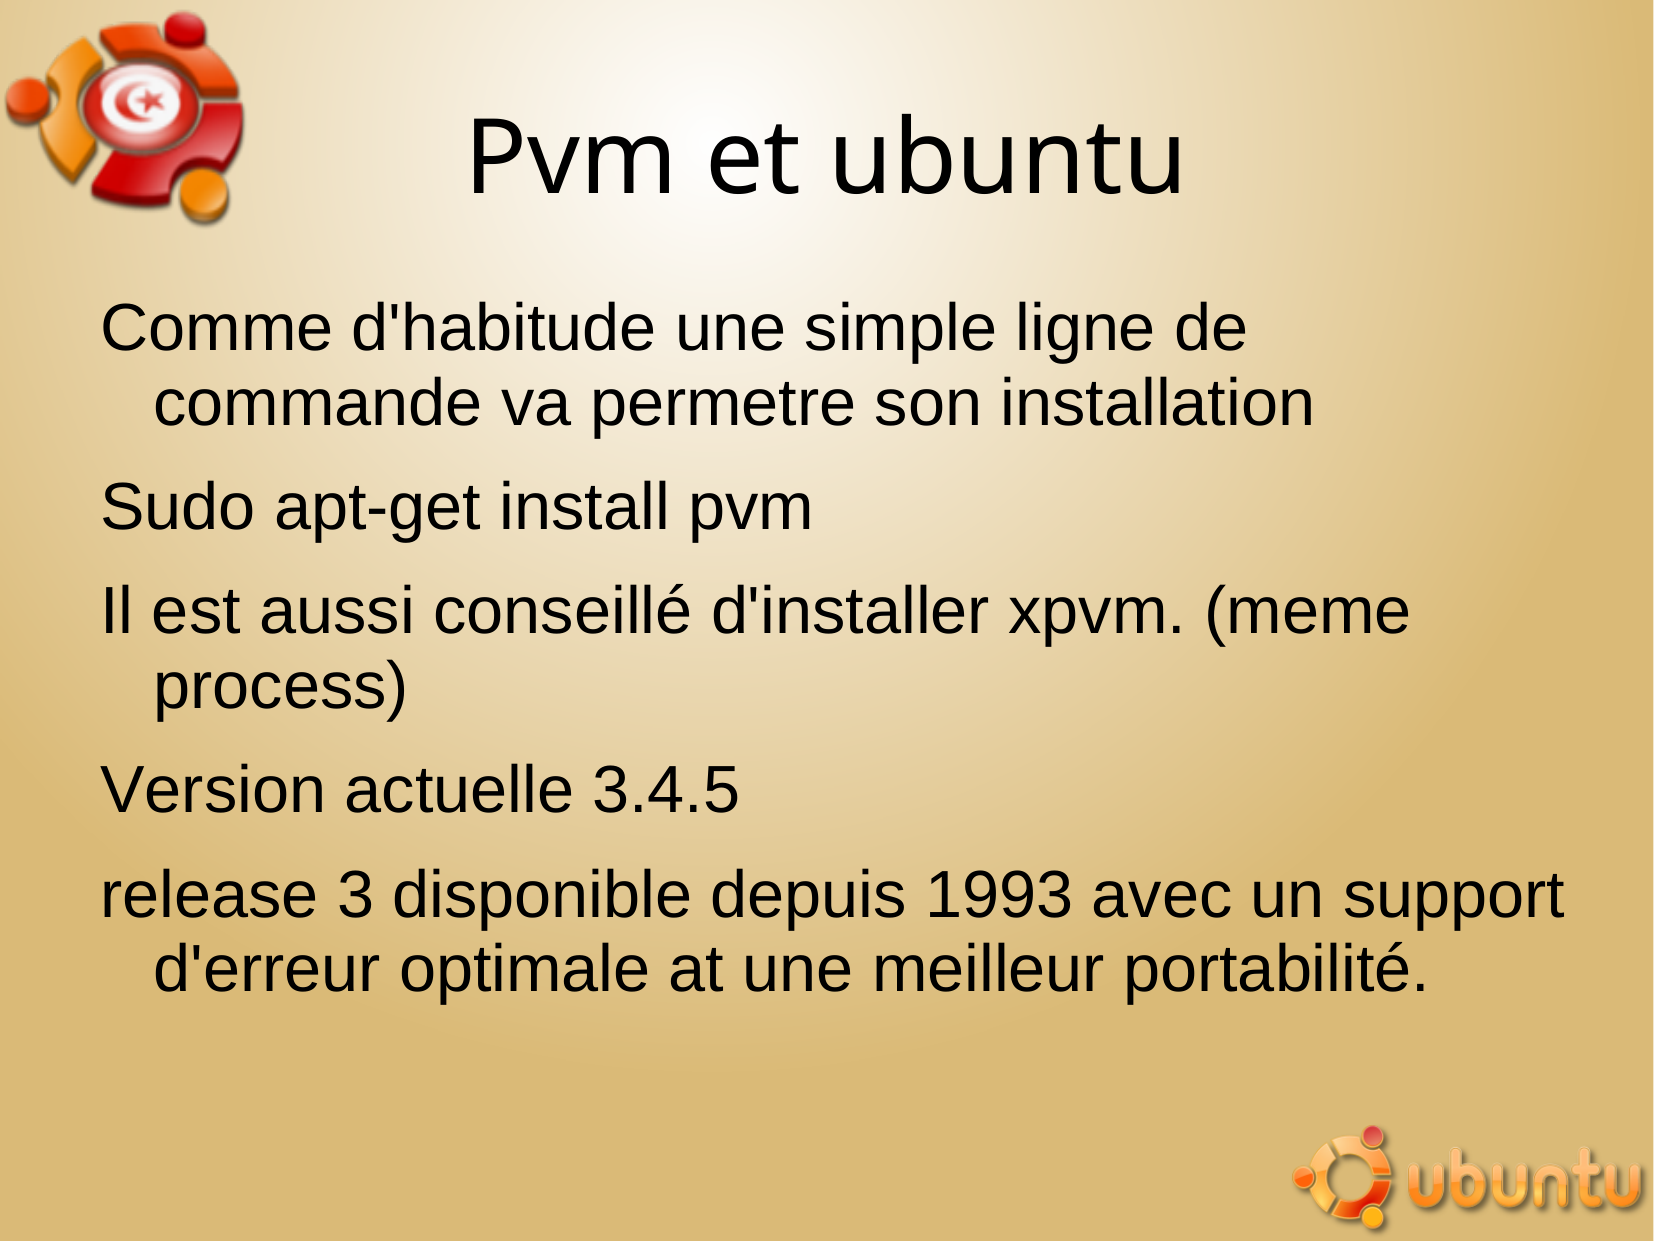

# Pvm et ubuntu
Comme d'habitude une simple ligne de commande va permetre son installation
Sudo apt-get install pvm
Il est aussi conseillé d'installer xpvm. (meme process)
Version actuelle 3.4.5
release 3 disponible depuis 1993 avec un support d'erreur optimale at une meilleur portabilité.